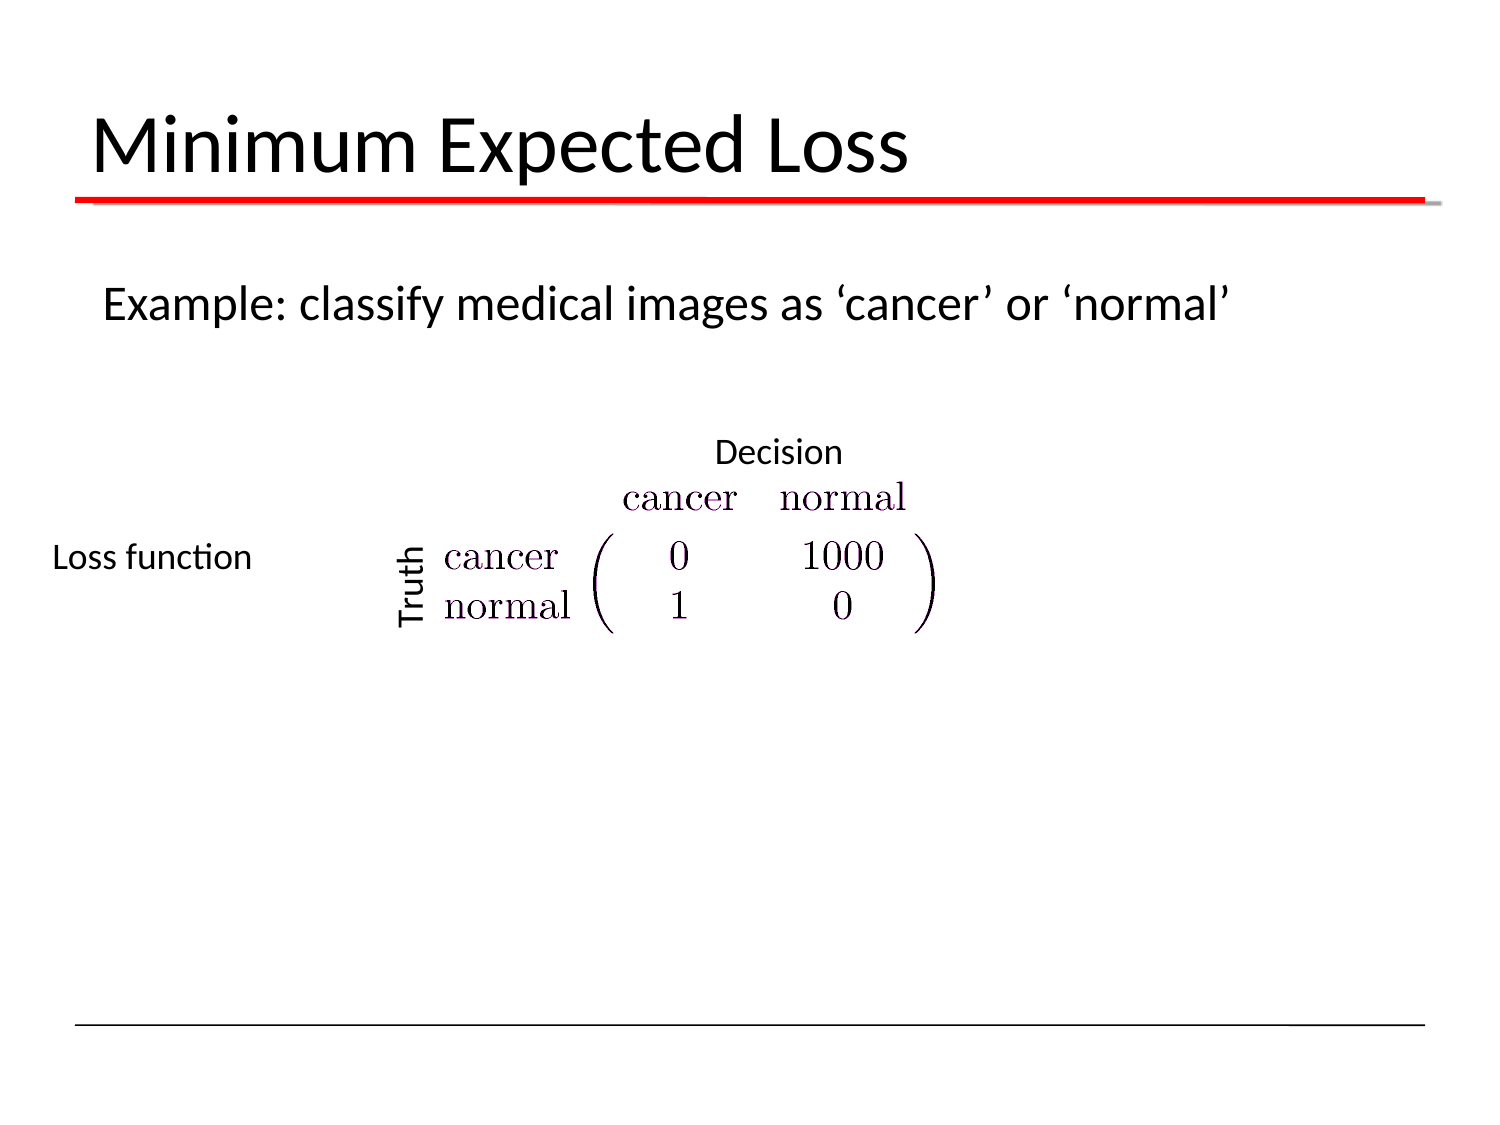

# Minimum Expected Loss
Example: classify medical images as ‘cancer’ or ‘normal’
Decision
Truth
Loss function